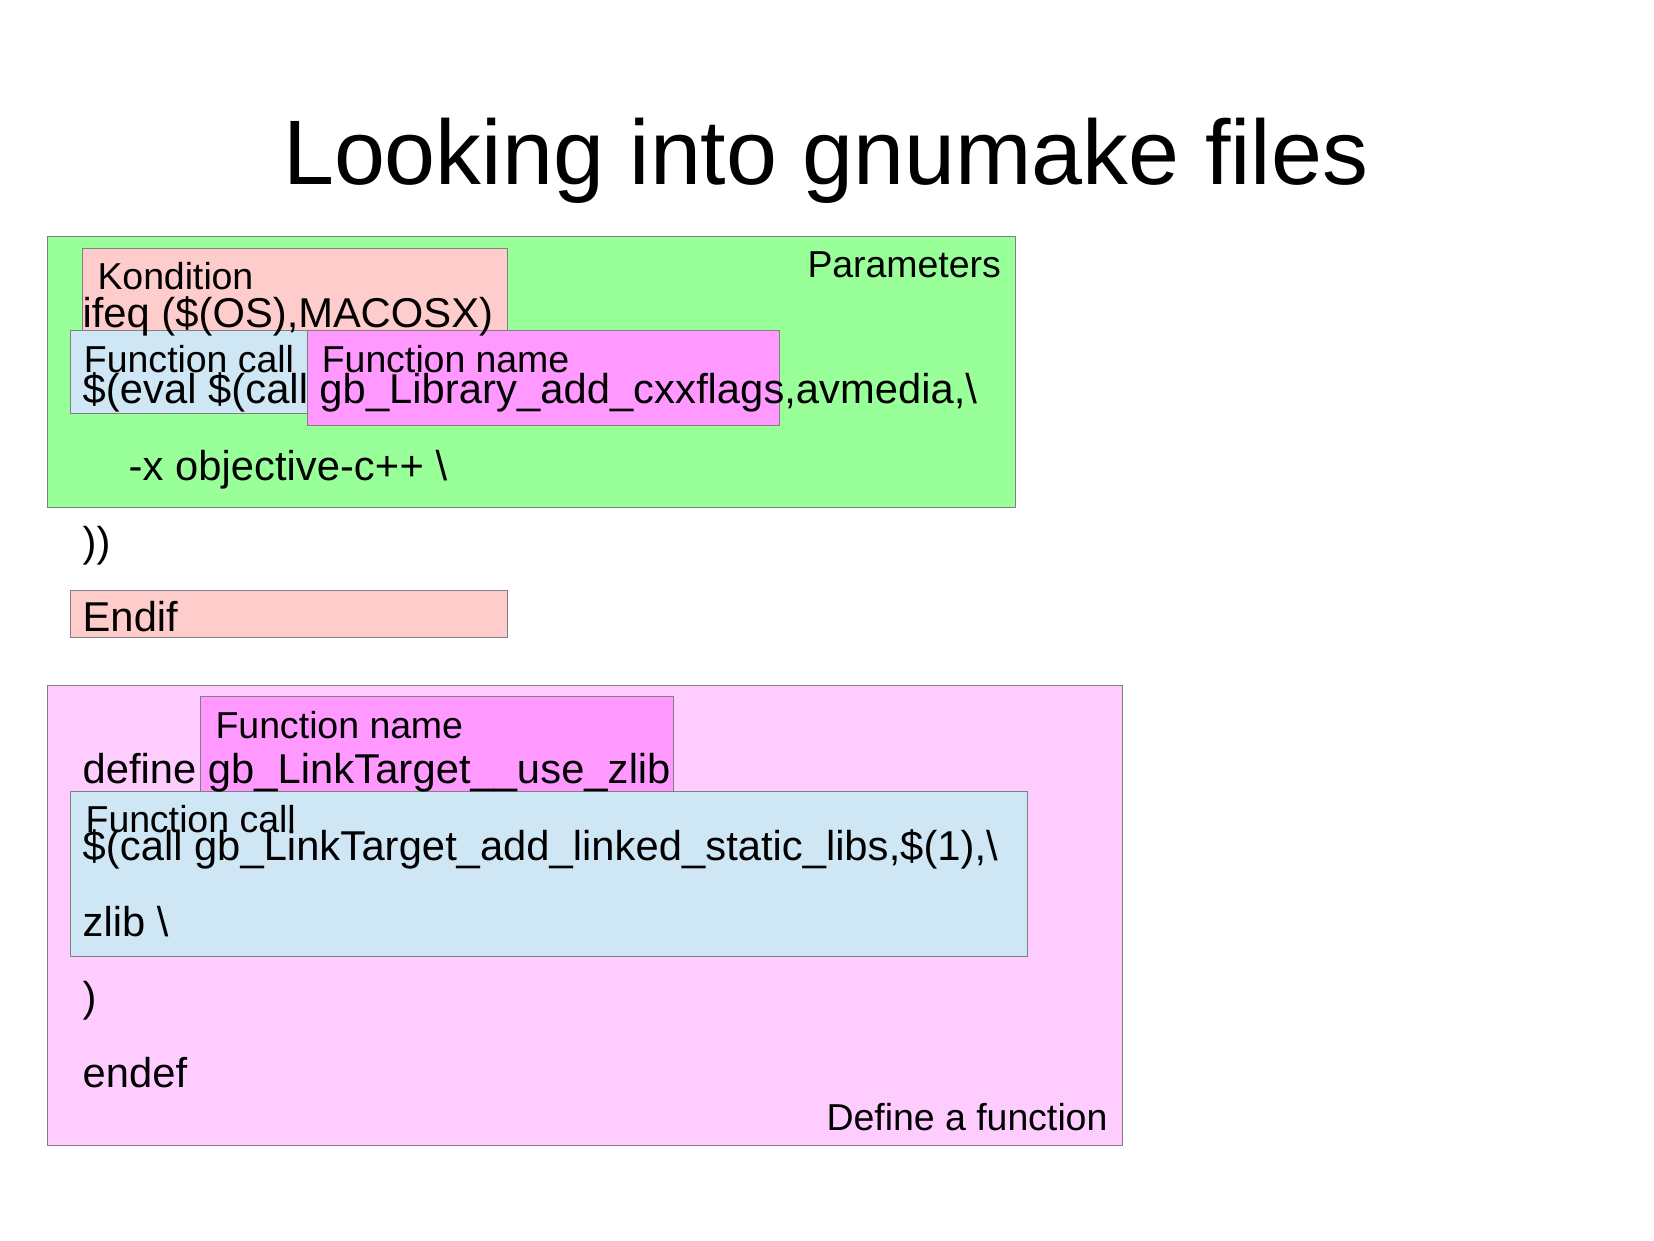

# Looking into gnumake files
Parameters
Kondition
ifeq ($(OS),MACOSX)
$(eval $(call gb_Library_add_cxxflags,avmedia,\
 -x objective-c++ \
))
Endif
define gb_LinkTarget__use_zlib
$(call gb_LinkTarget_add_linked_static_libs,$(1),\
zlib \
)
endef
Function call
Function name
Define a function
Function name
Function call